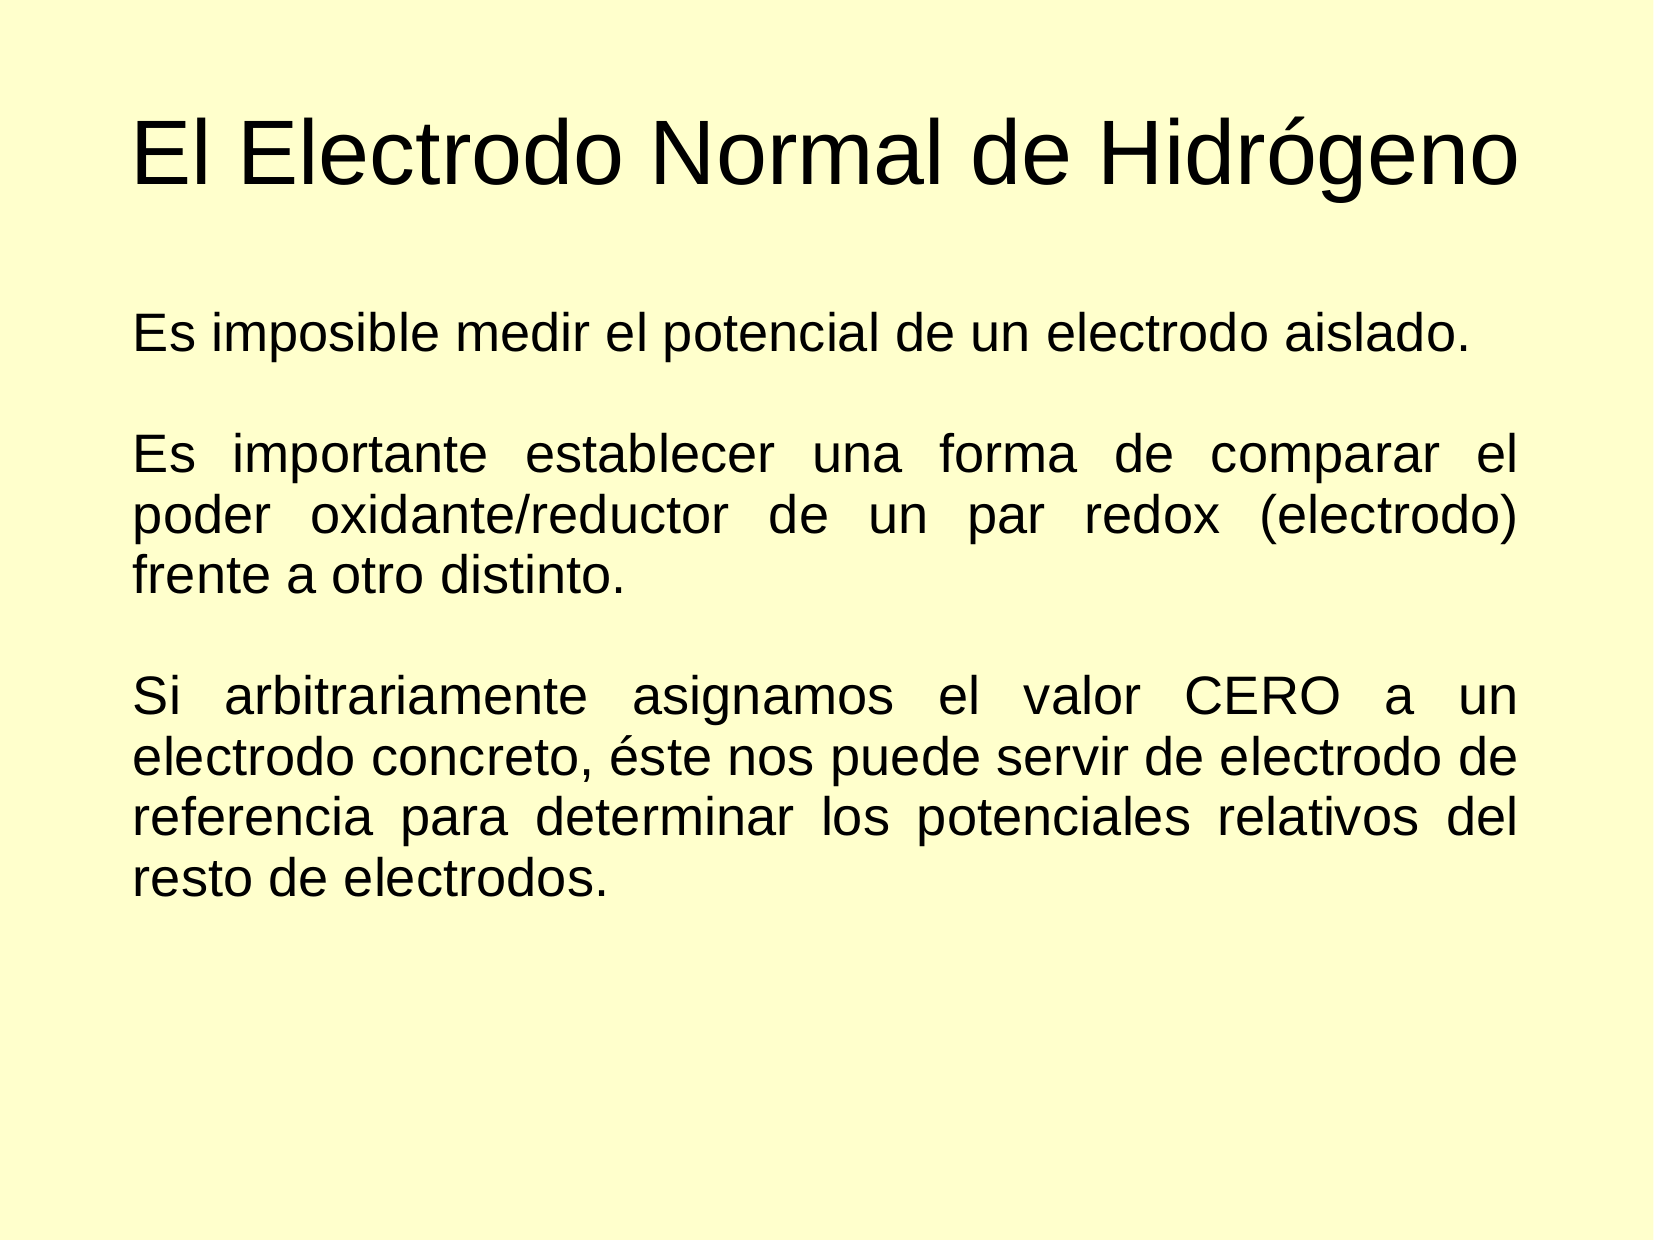

# El Electrodo Normal de Hidrógeno
Es imposible medir el potencial de un electrodo aislado.
Es importante establecer una forma de comparar el poder oxidante/reductor de un par redox (electrodo) frente a otro distinto.
Si arbitrariamente asignamos el valor CERO a un electrodo concreto, éste nos puede servir de electrodo de referencia para determinar los potenciales relativos del resto de electrodos.